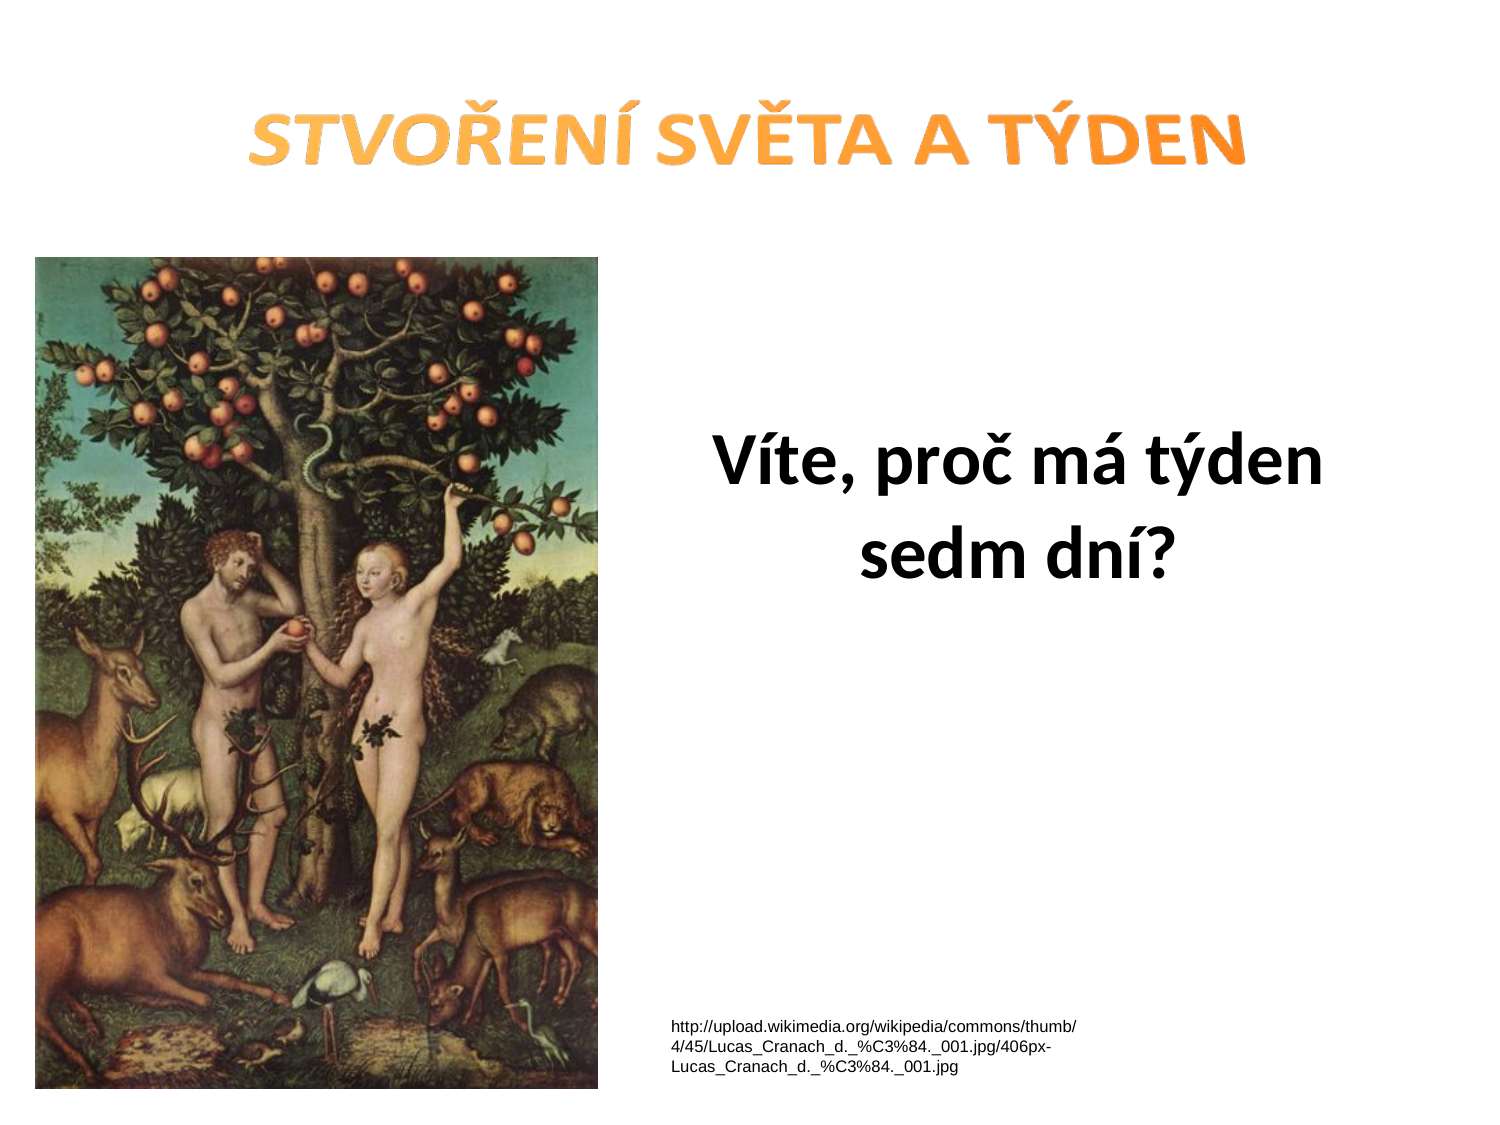

# Víte, proč má týden
sedm dní?
http://upload.wikimedia.org/wikipedia/commons/thumb/4/45/Lucas_Cranach_d._%C3%84._001.jpg/406px-Lucas_Cranach_d._%C3%84._001.jpg